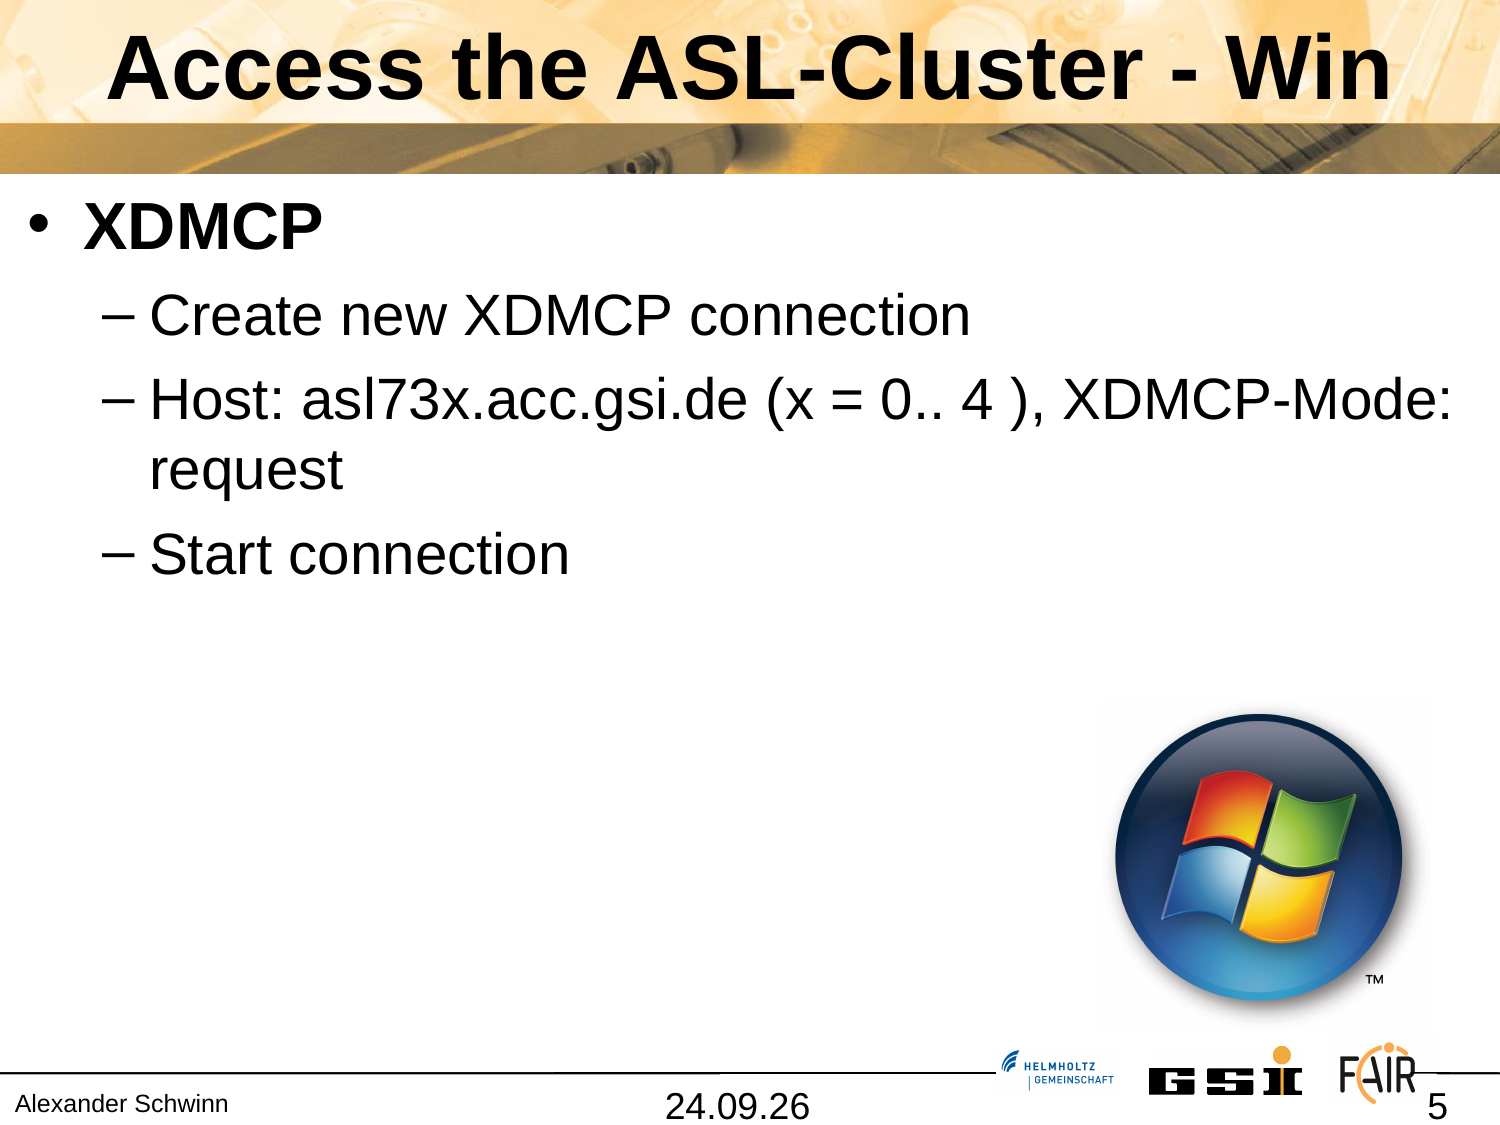

# Access the ASL-Cluster - Win
XDMCP
Create new XDMCP connection
Host: asl73x.acc.gsi.de (x = 0.. 4 ), XDMCP-Mode: request
Start connection
5